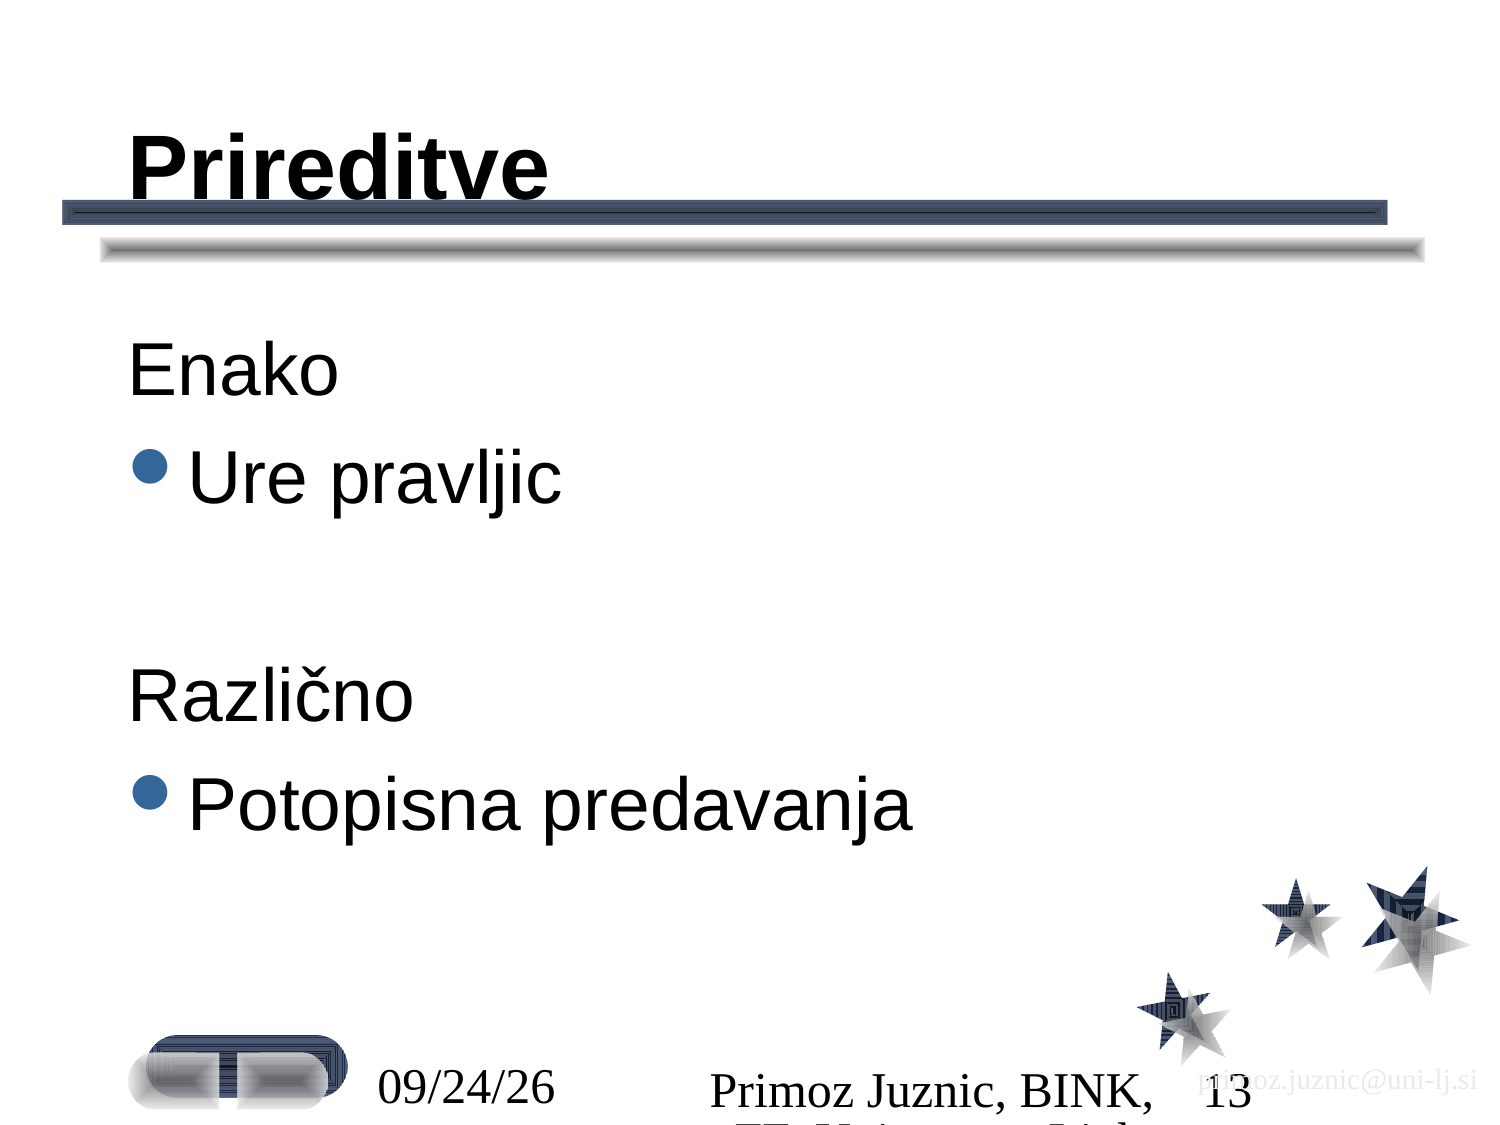

# Prireditve
Enako
Ure pravljic
Različno
Potopisna predavanja
Primoz Juznic, BINK, FF, Univerza v Ljubljani
13